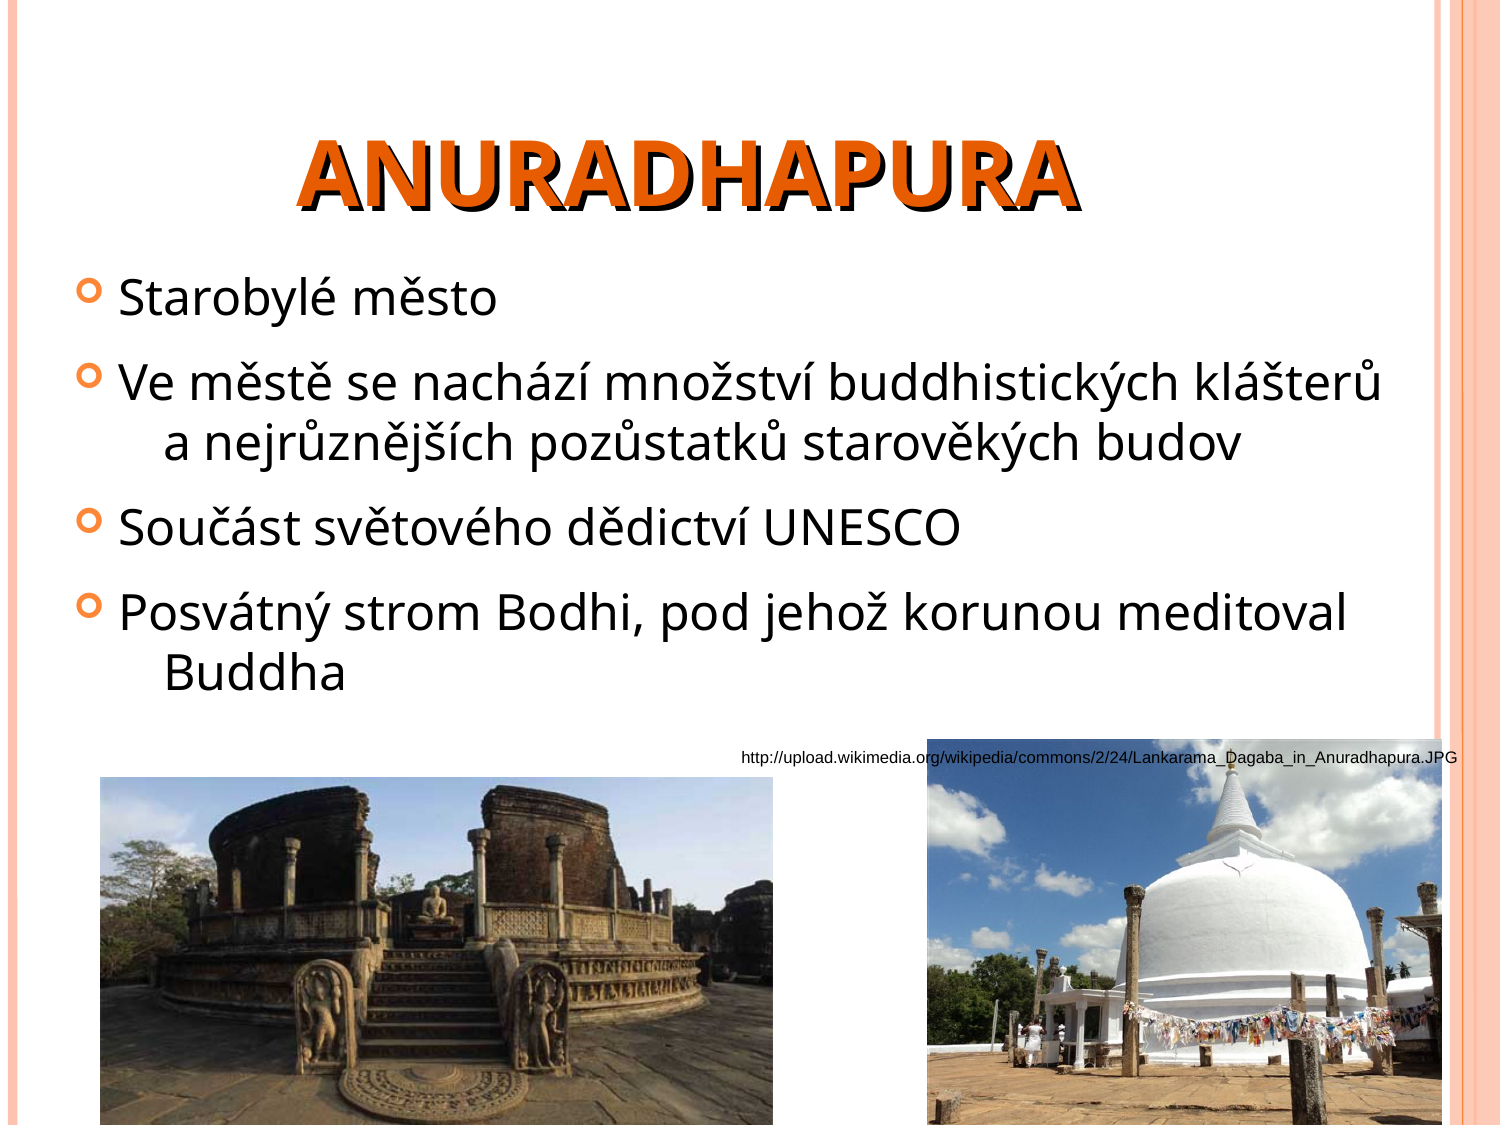

# ANURADHAPURA
Starobylé město
Ve městě se nachází množství buddhistických klášterů a nejrůznějších pozůstatků starověkých budov
Součást světového dědictví UNESCO
Posvátný strom Bodhi, pod jehož korunou meditoval Buddha
http://upload.wikimedia.org/wikipedia/commons/2/24/Lankarama_Dagaba_in_Anuradhapura.JPG